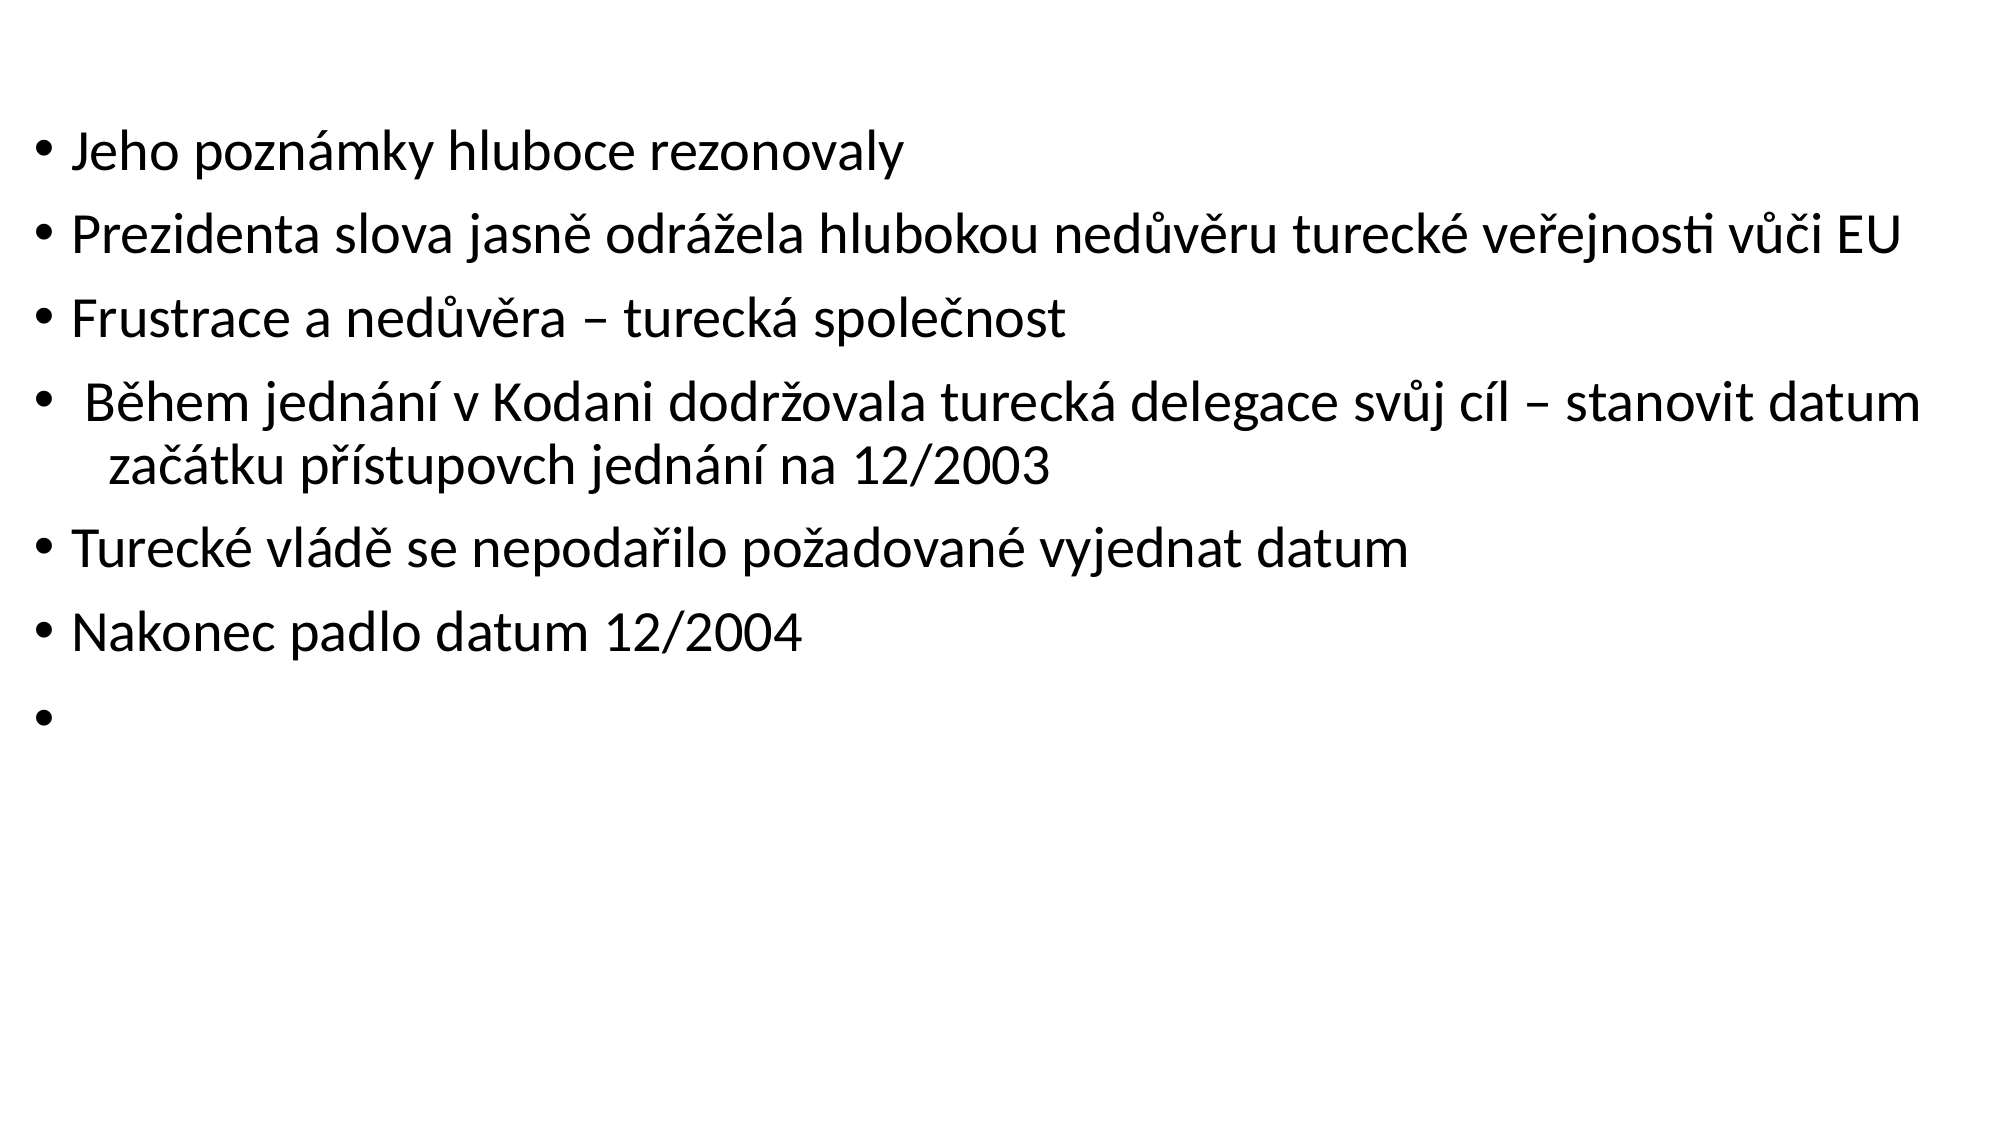

#
Jeho poznámky hluboce rezonovaly
Prezidenta slova jasně odrážela hlubokou nedůvěru turecké veřejnosti vůči EU
Frustrace a nedůvěra – turecká společnost
 Během jednání v Kodani dodržovala turecká delegace svůj cíl – stanovit datum začátku přístupovch jednání na 12/2003
Turecké vládě se nepodařilo požadované vyjednat datum
Nakonec padlo datum 12/2004